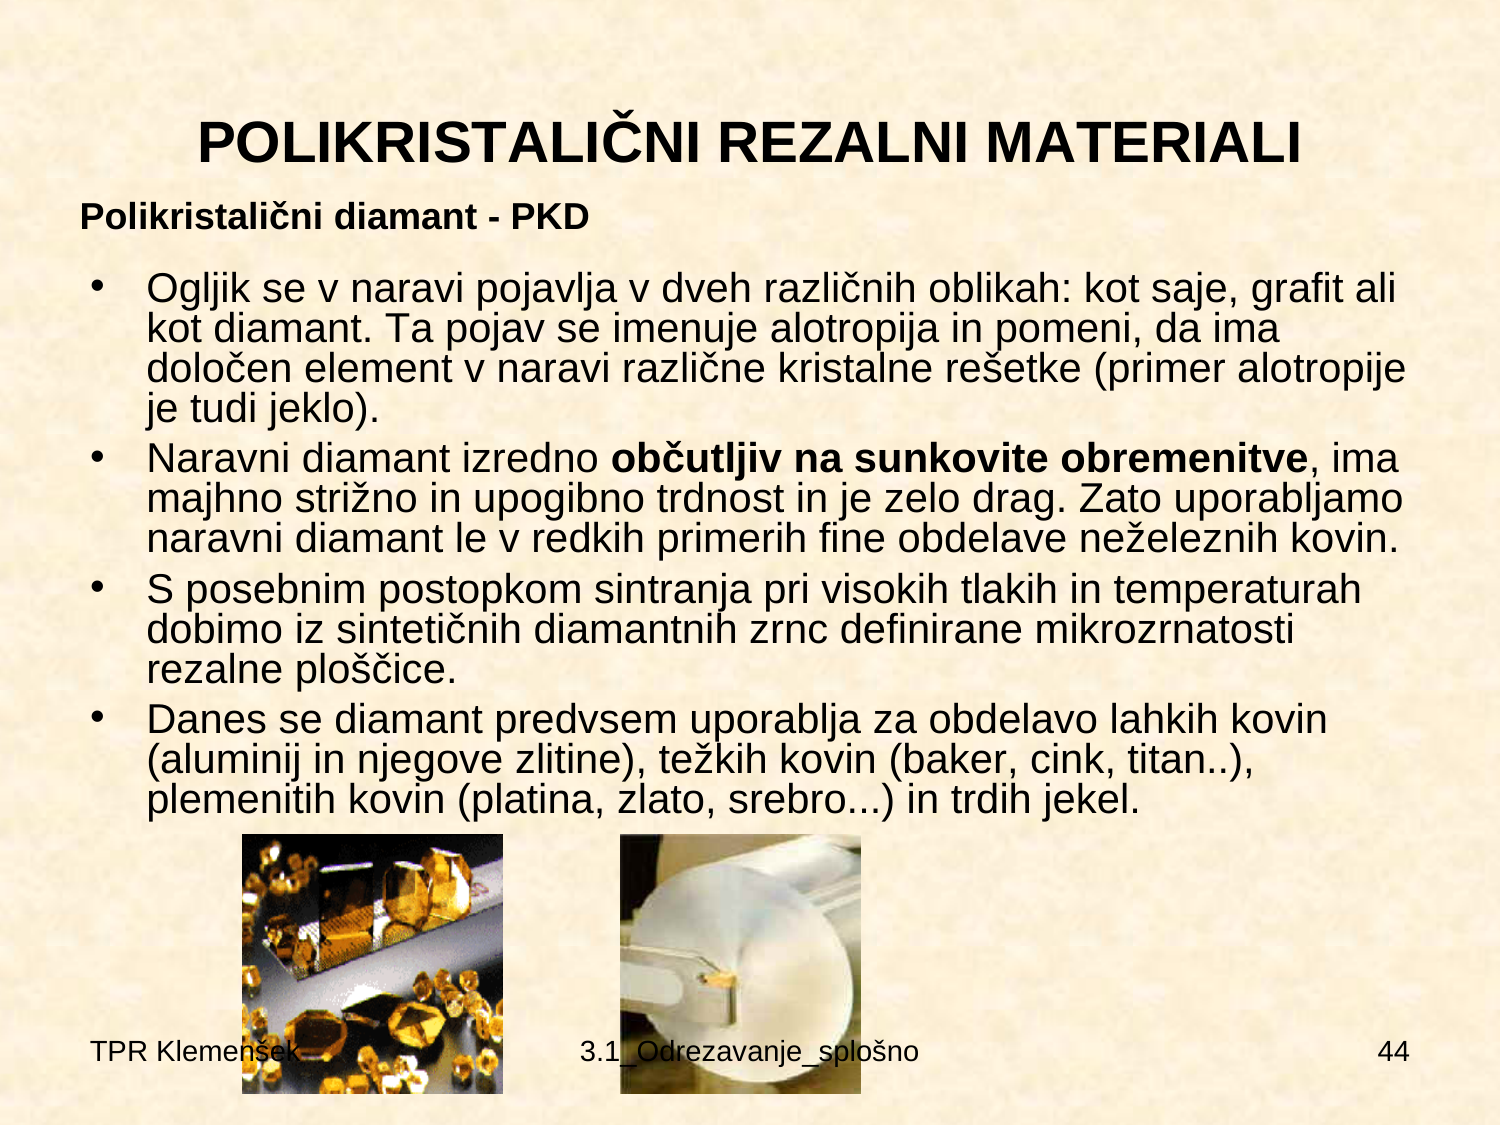

# POLIKRISTALIČNI REZALNI MATERIALI
Polikristalični diamant - PKD
Ogljik se v naravi pojavlja v dveh različnih oblikah: kot saje, grafit ali kot diamant. Ta pojav se imenuje alotropija in pomeni, da ima določen element v naravi različne kristalne rešetke (primer alotropije je tudi jeklo).
Naravni diamant izredno občutljiv na sunkovite obremenitve, ima majhno strižno in upogibno trdnost in je zelo drag. Zato uporabljamo naravni diamant le v redkih primerih fine obdelave neželeznih kovin.
S posebnim postopkom sintranja pri visokih tlakih in temperaturah dobimo iz sintetičnih diamantnih zrnc definirane mikrozrnatosti rezalne ploščice.
Danes se diamant predvsem uporablja za obdelavo lahkih kovin (aluminij in njegove zlitine), težkih kovin (baker, cink, titan..), plemenitih kovin (platina, zlato, srebro...) in trdih jekel.
TPR Klemenšek
3.1_Odrezavanje_splošno